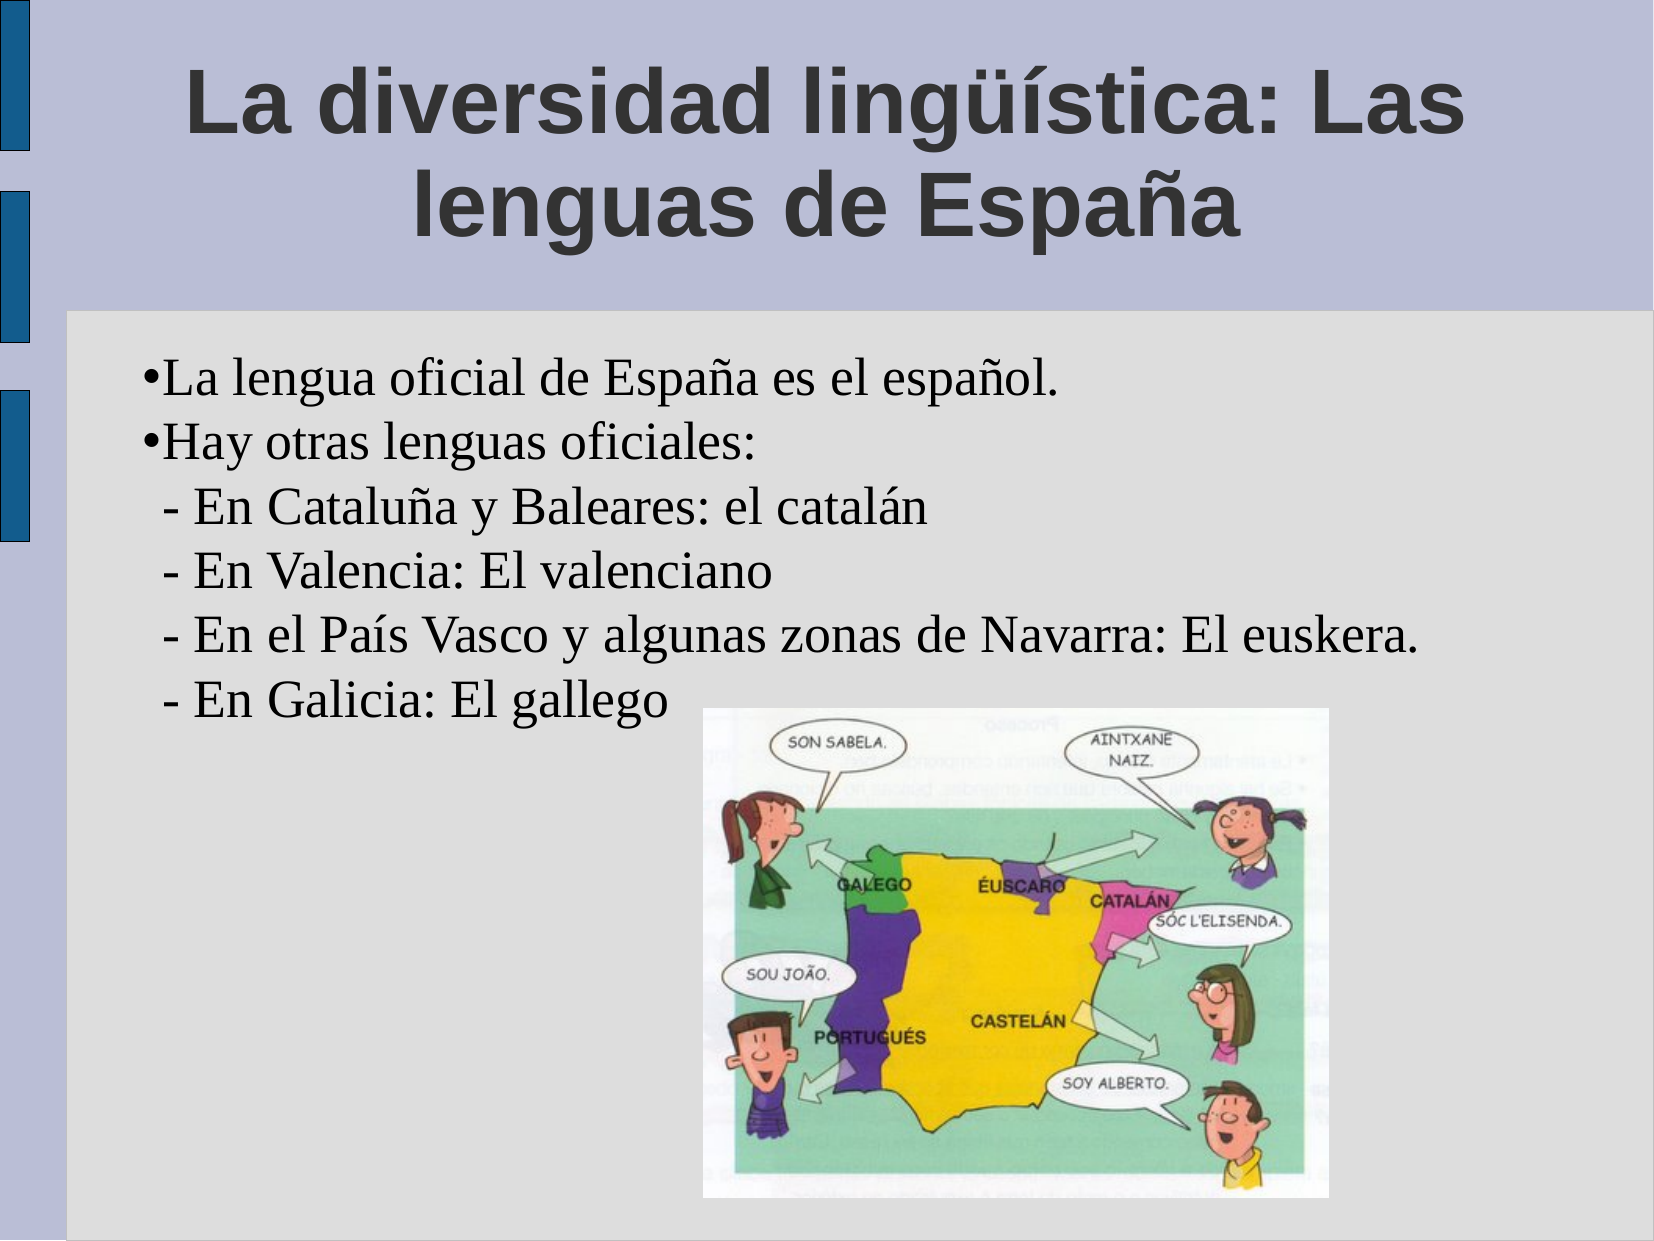

# La diversidad lingüística: Las lenguas de España